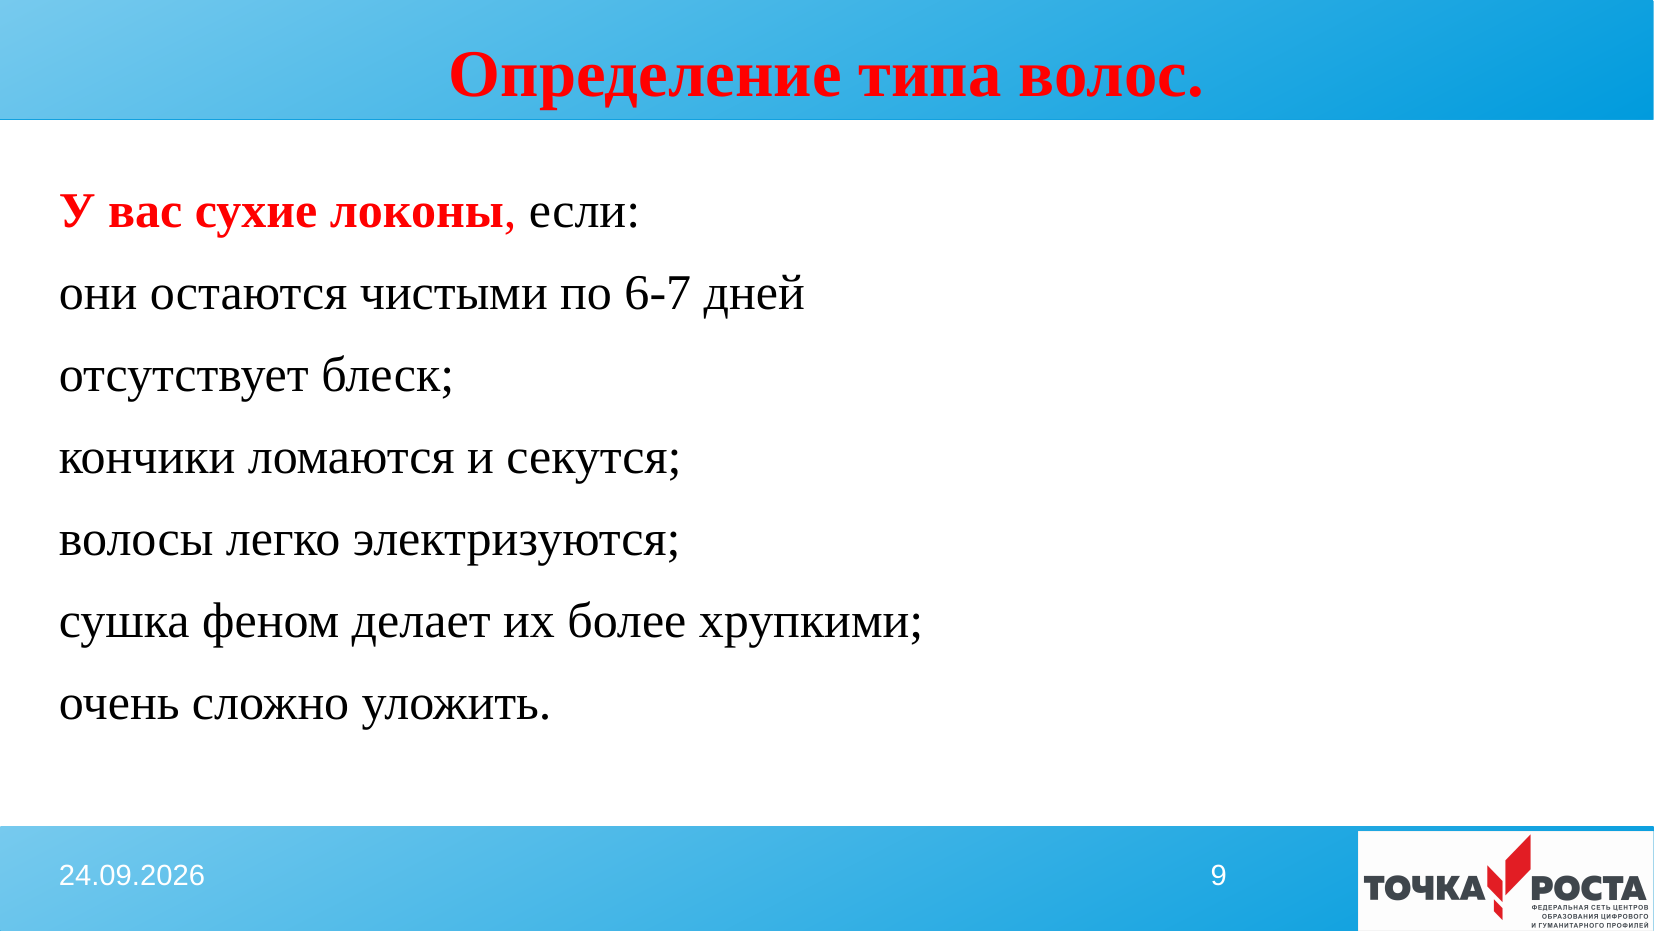

# Определение типа волос.
У вас сухие локоны, если:
они остаются чистыми по 6-7 дней
отсутствует блеск;
кончики ломаются и секутся;
волосы легко электризуются;
сушка феном делает их более хрупкими;
очень сложно уложить.